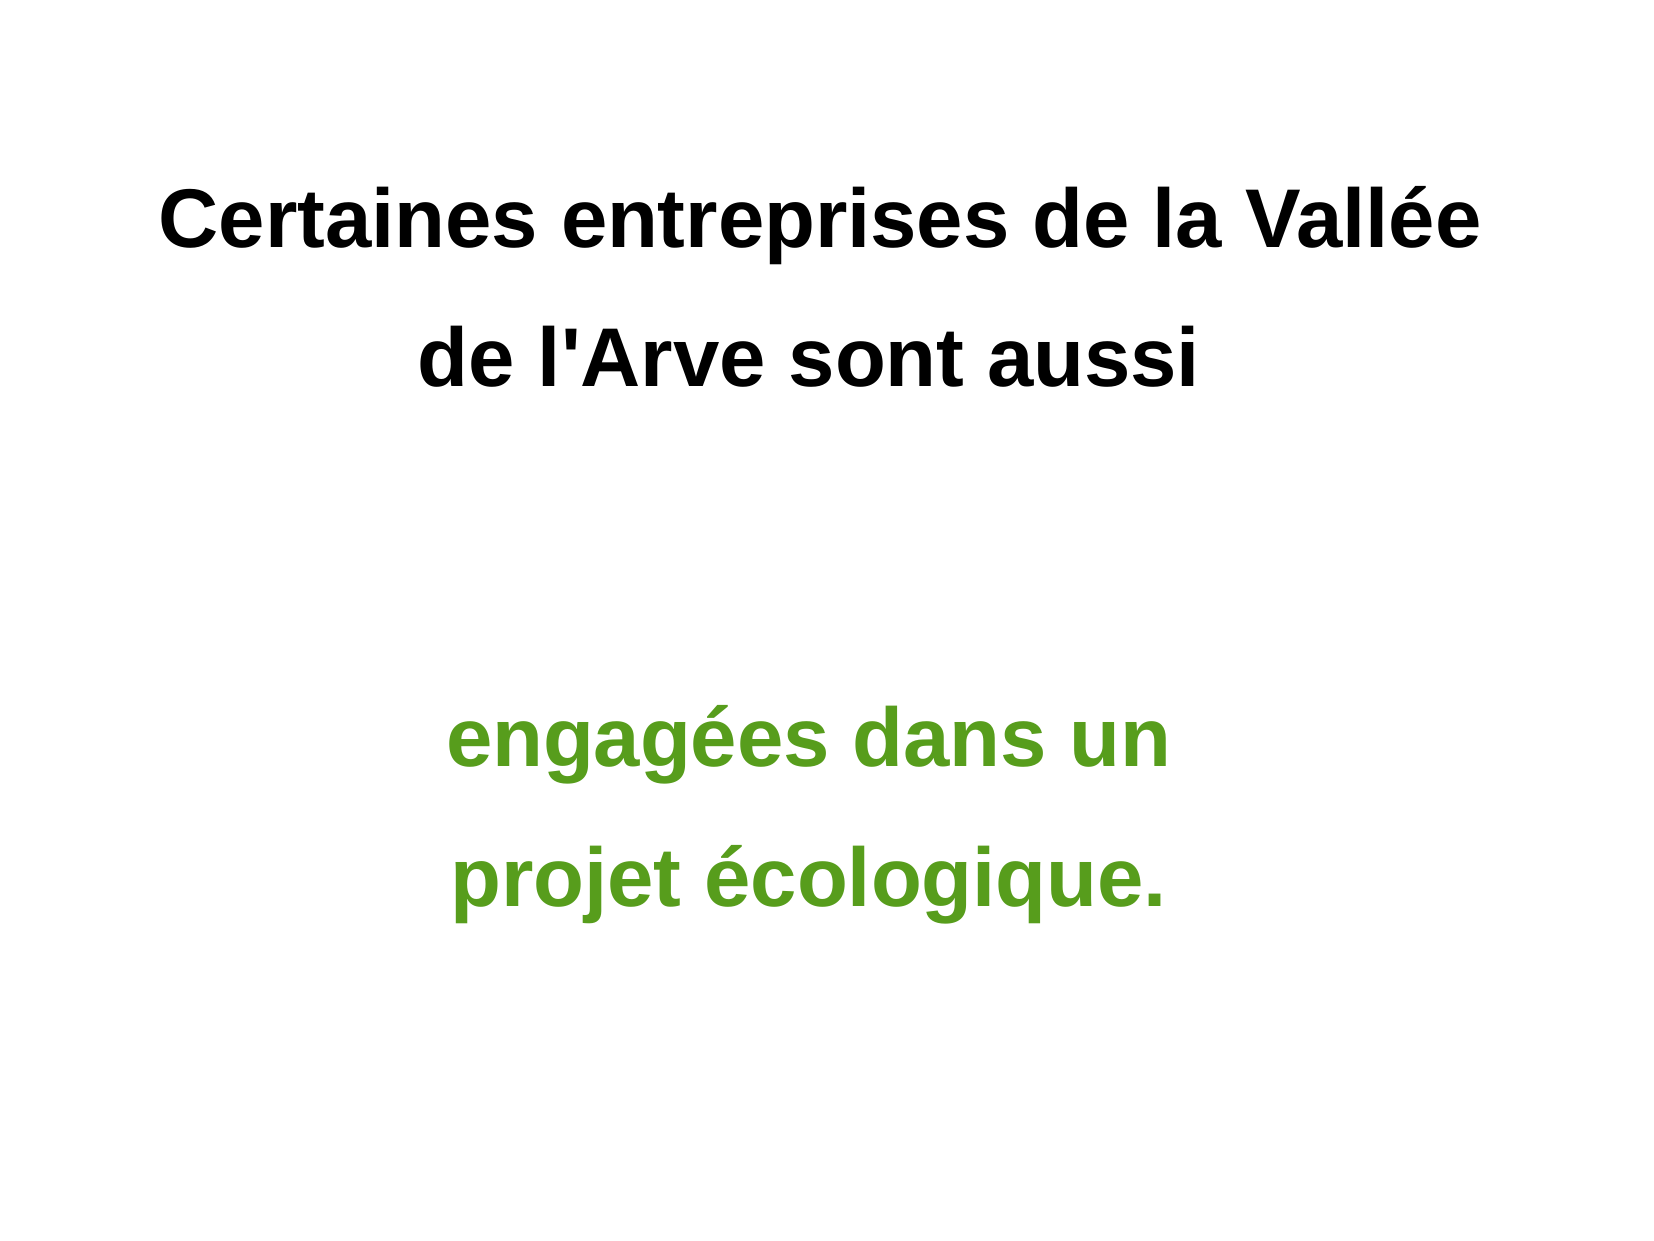

Certaines entreprises de la Vallée de l'Arve sont aussi
engagées dans un projet écologique.